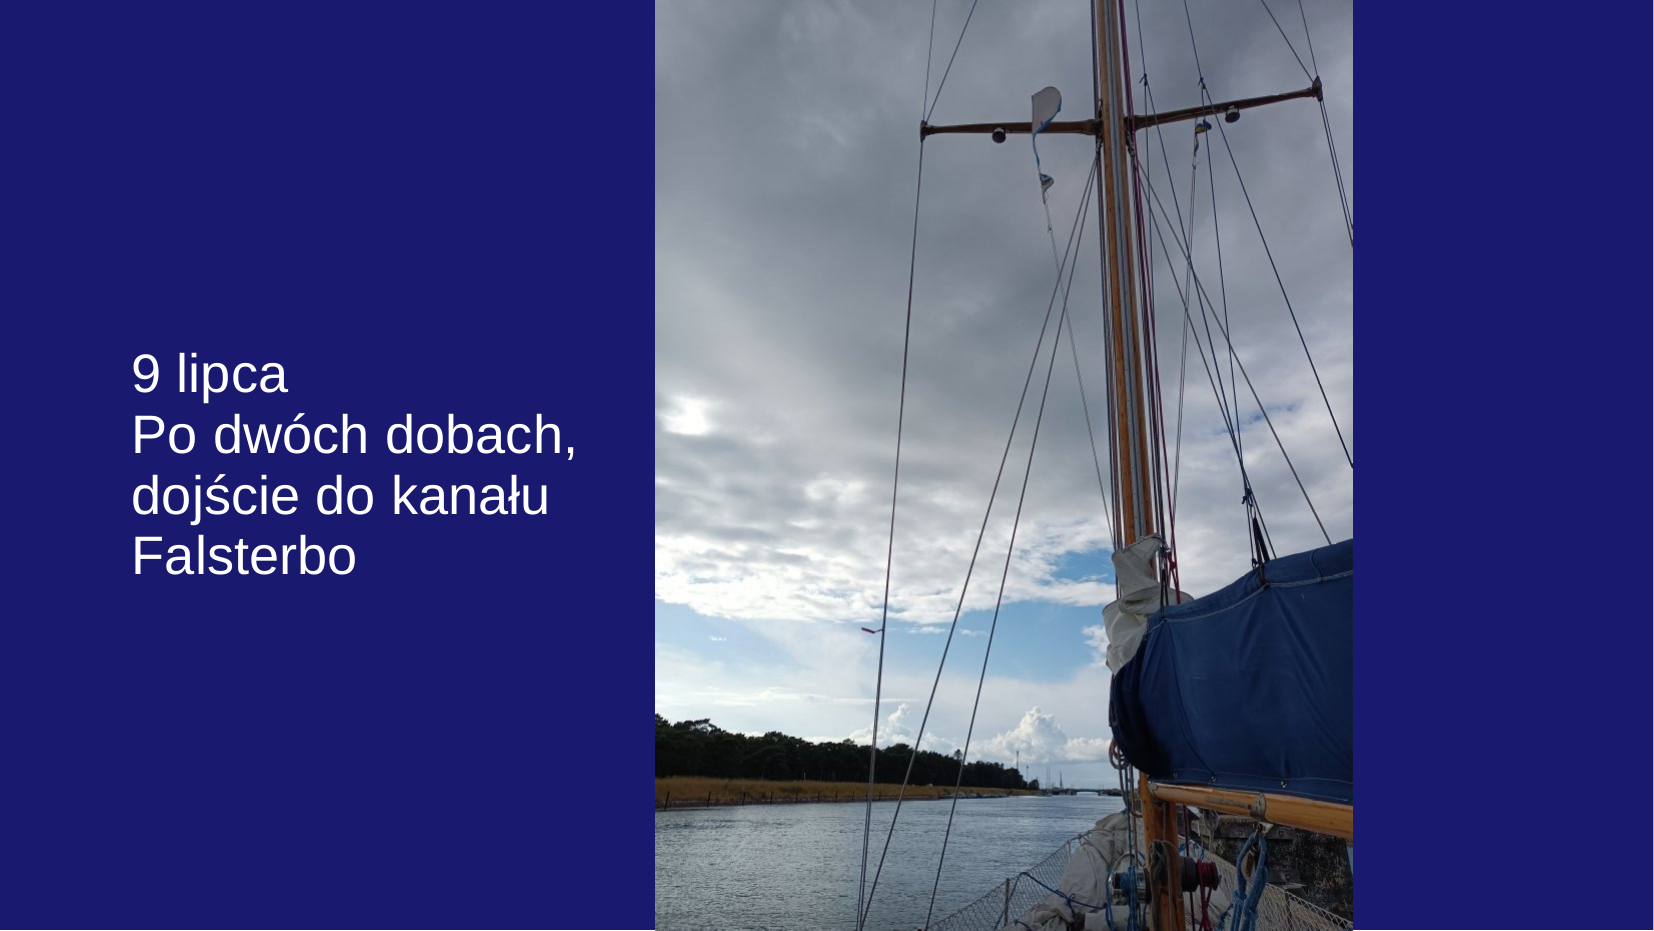

#
9 lipca
Po dwóch dobach,
dojście do kanału
Falsterbo